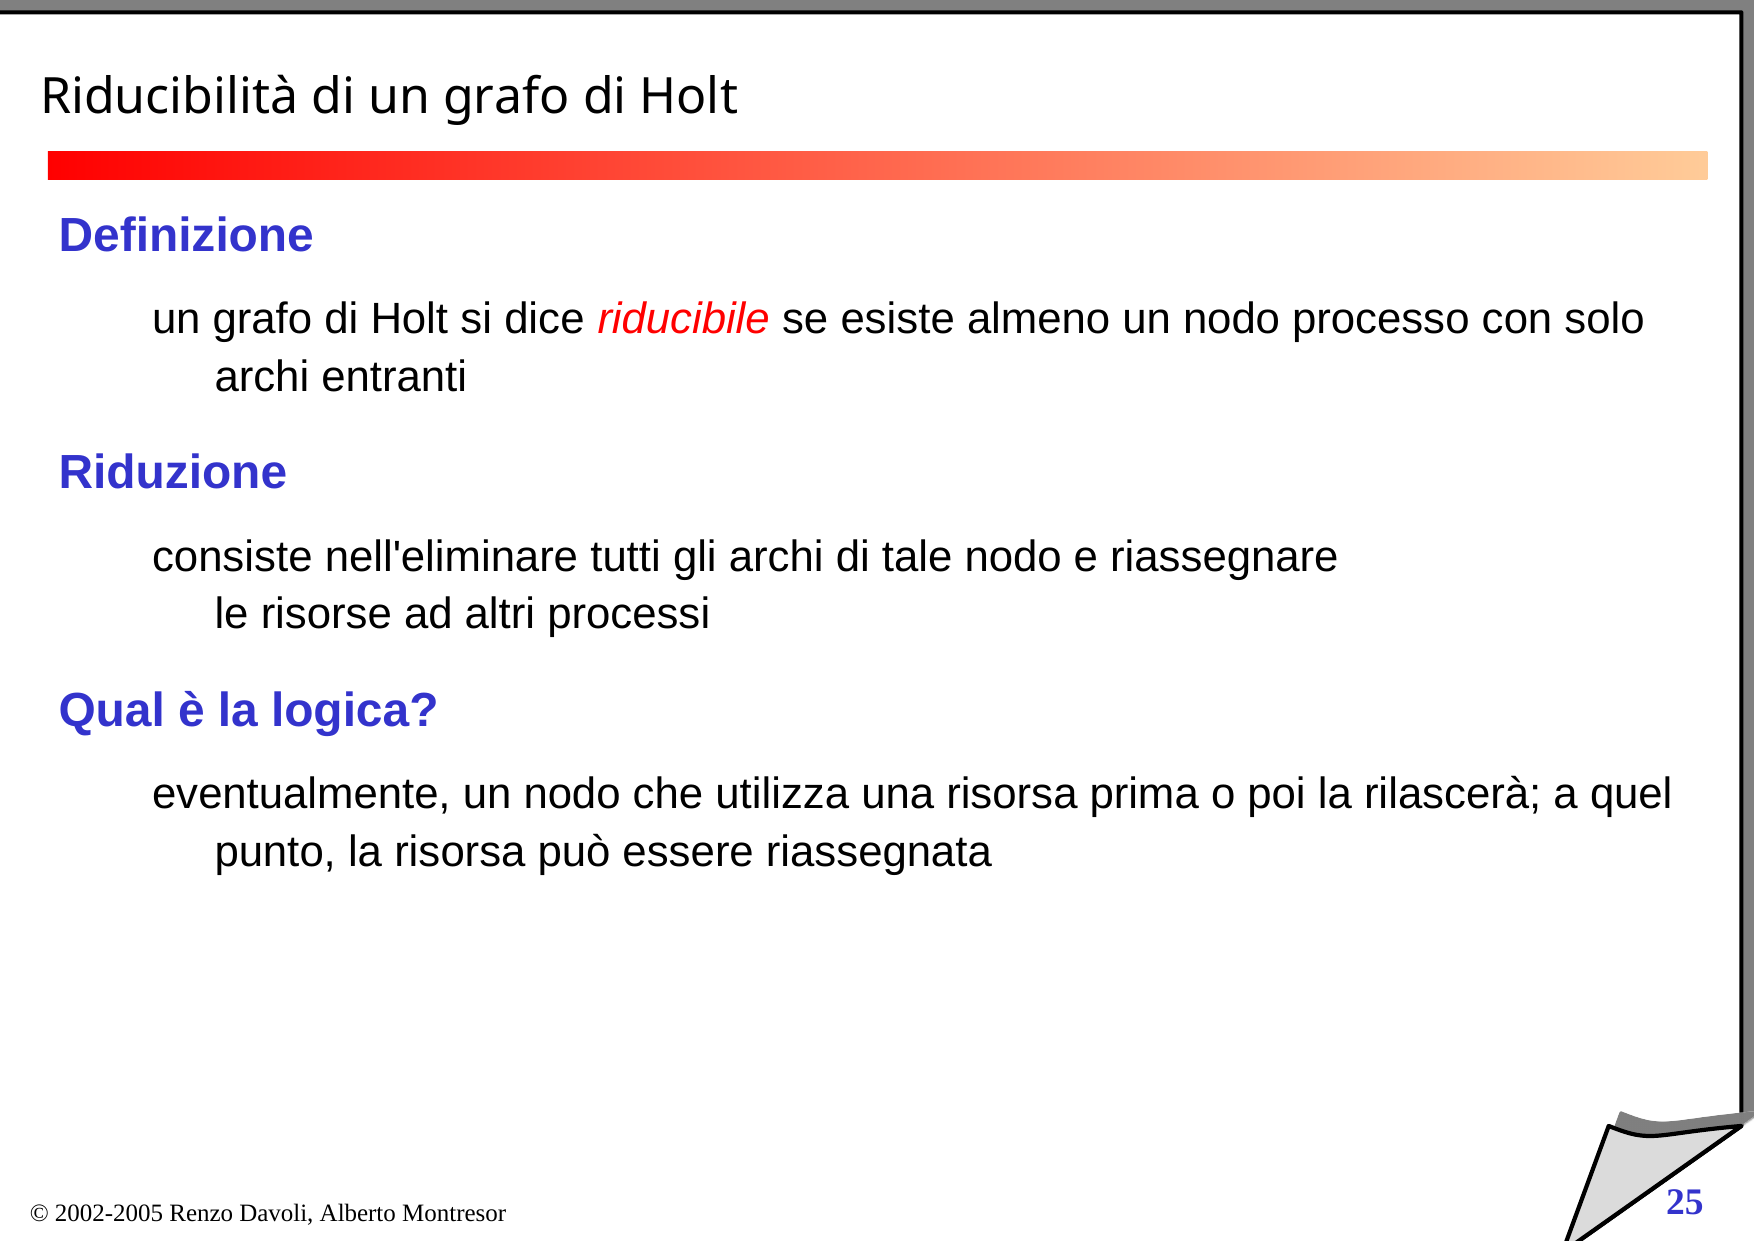

# Riducibilità di un grafo di Holt
Definizione
un grafo di Holt si dice riducibile se esiste almeno un nodo processo con solo archi entranti
Riduzione
consiste nell'eliminare tutti gli archi di tale nodo e riassegnare
le risorse ad altri processi
Qual è la logica?
eventualmente, un nodo che utilizza una risorsa prima o poi la rilascerà; a quel punto, la risorsa può essere riassegnata